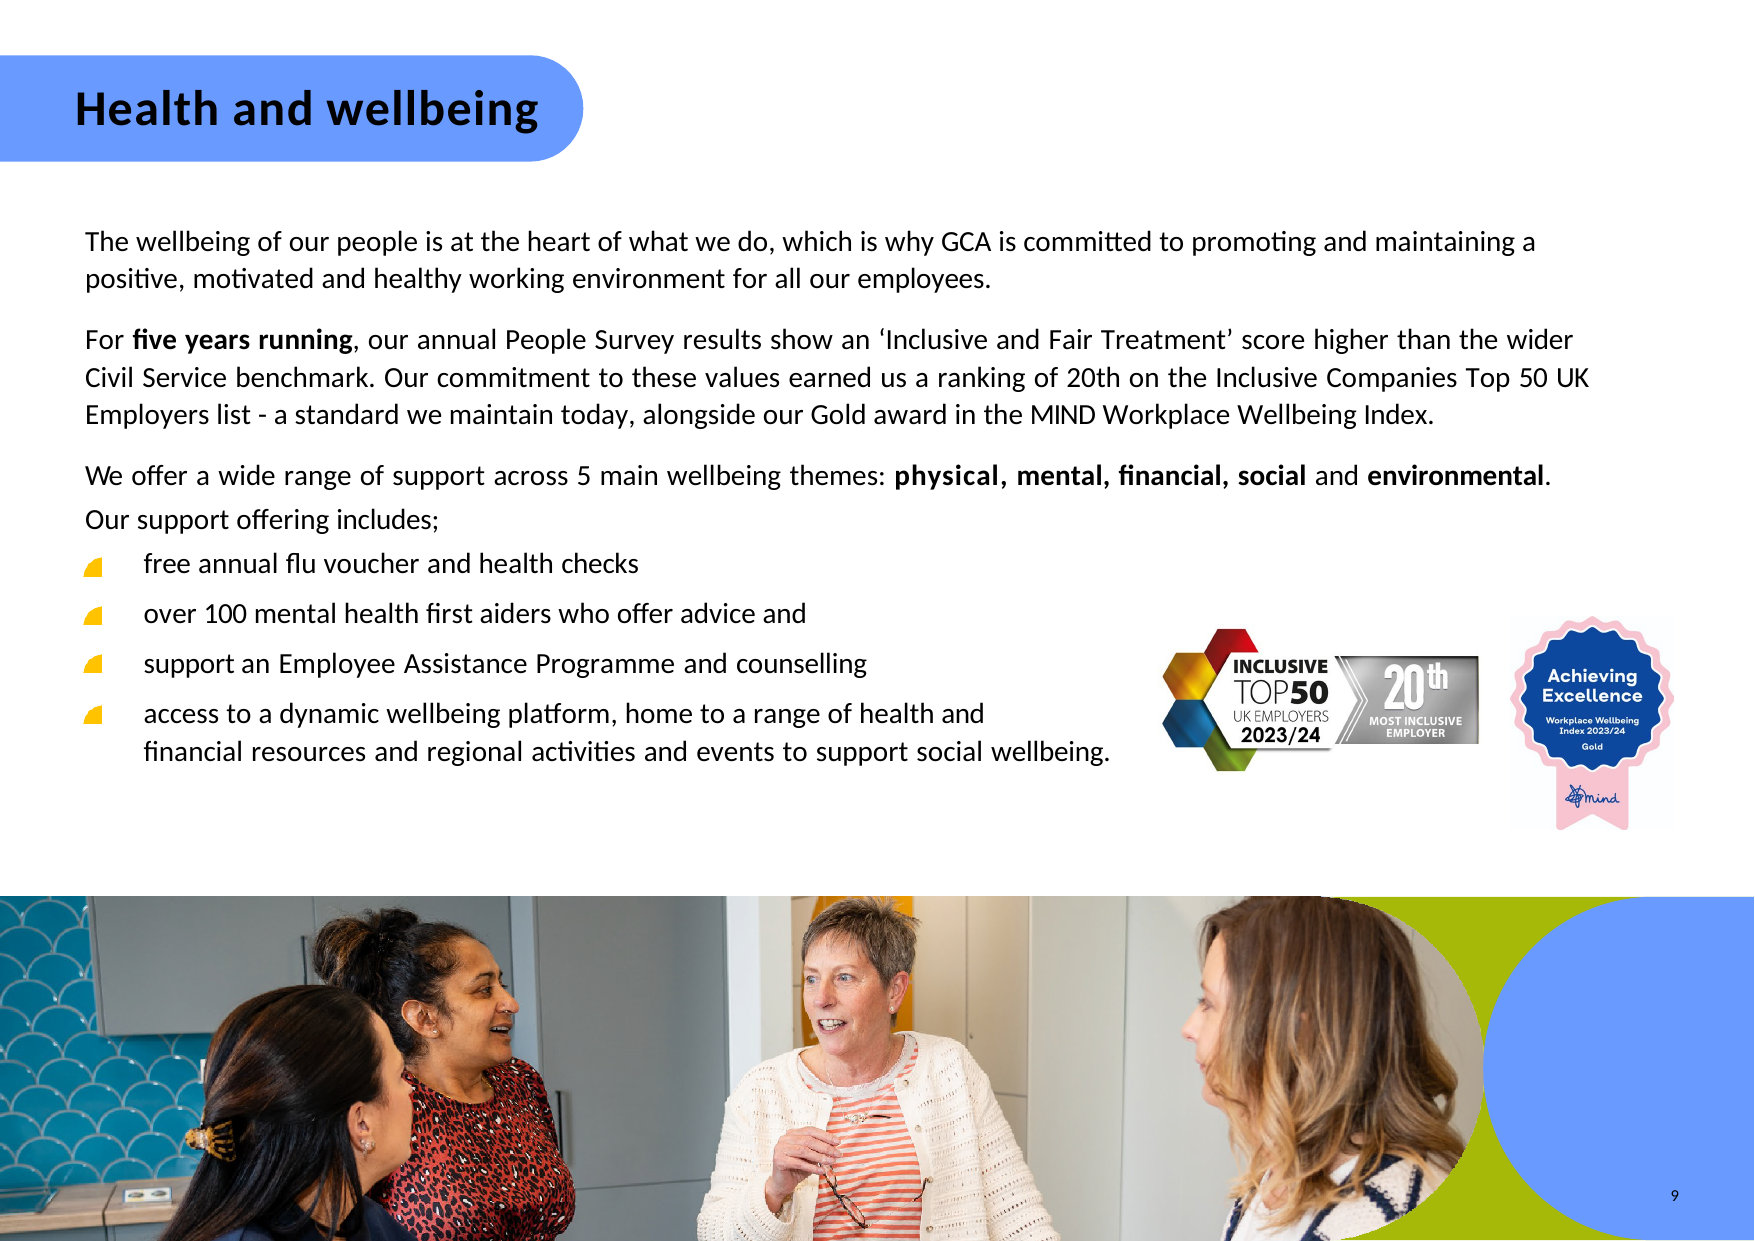

# Health and wellbeing
The wellbeing of our people is at the heart of what we do, which is why GCA is committed to promoting and maintaining a positive, motivated and healthy working environment for all our employees.
For five years running, our annual People Survey results show an ‘Inclusive and Fair Treatment’ score higher than the wider Civil Service benchmark. Our commitment to these values earned us a ranking of 20th on the Inclusive Companies Top 50 UK Employers list - a standard we maintain today, alongside our Gold award in the MIND Workplace Wellbeing Index.
We offer a wide range of support across 5 main wellbeing themes: physical, mental, financial, social and environmental. Our support offering includes;
free annual flu voucher and health checks
over 100 mental health first aiders who offer advice and support an Employee Assistance Programme and counselling
access to a dynamic wellbeing platform, home to a range of health and
financial resources and regional activities and events to support social wellbeing.
9